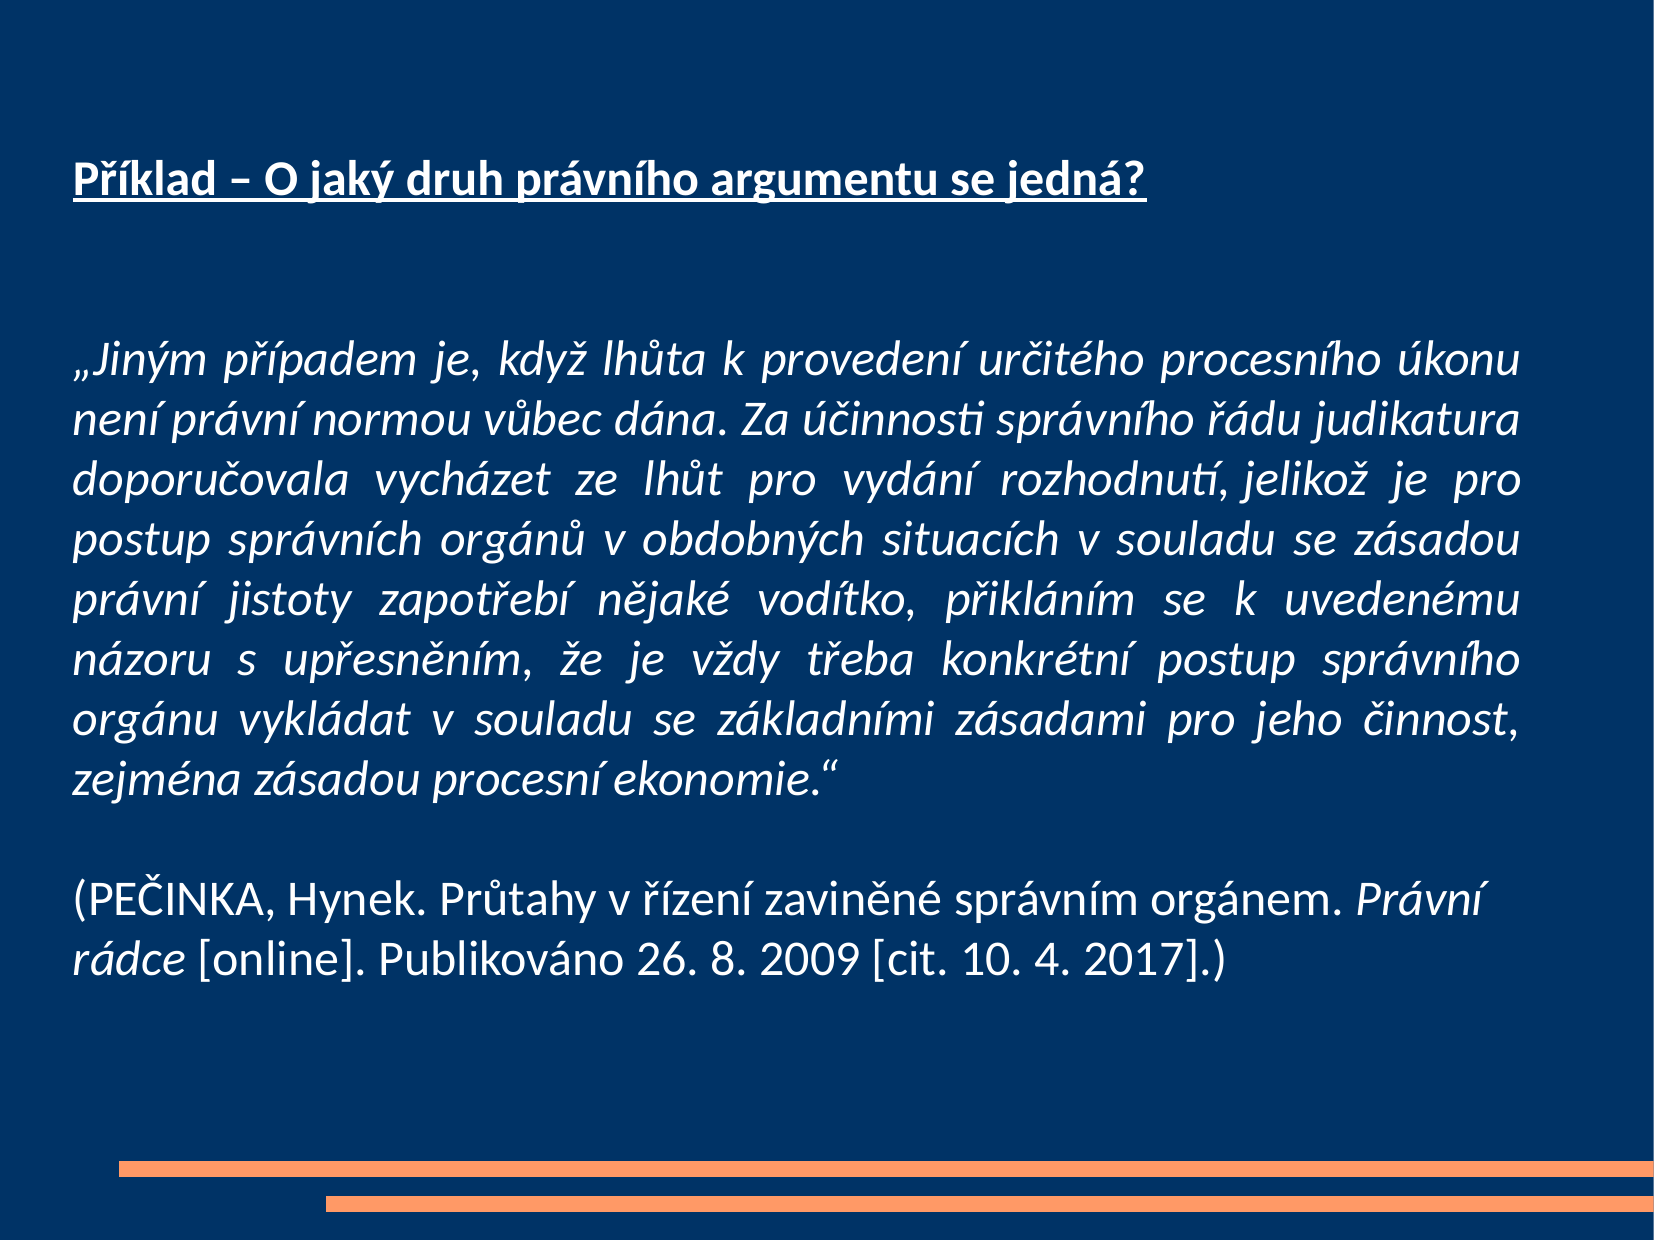

Příklad – O jaký druh právního argumentu se jedná?
„Jiným případem je, když lhůta k provedení určitého procesního úkonu není právní normou vůbec dána. Za účinnosti správního řádu judikatura doporučovala vycházet ze lhůt pro vydání rozhodnutí, jelikož je pro postup správních orgánů v obdobných situacích v souladu se zásadou právní jistoty zapotřebí nějaké vodítko, přikláním se k uvedenému názoru s upřesněním, že je vždy třeba konkrétní postup správního orgánu vykládat v souladu se základními zásadami pro jeho činnost, zejména zásadou procesní ekonomie.“
(PEČINKA, Hynek. Průtahy v řízení zaviněné správním orgánem. Právní rádce [online]. Publikováno 26. 8. 2009 [cit. 10. 4. 2017].)